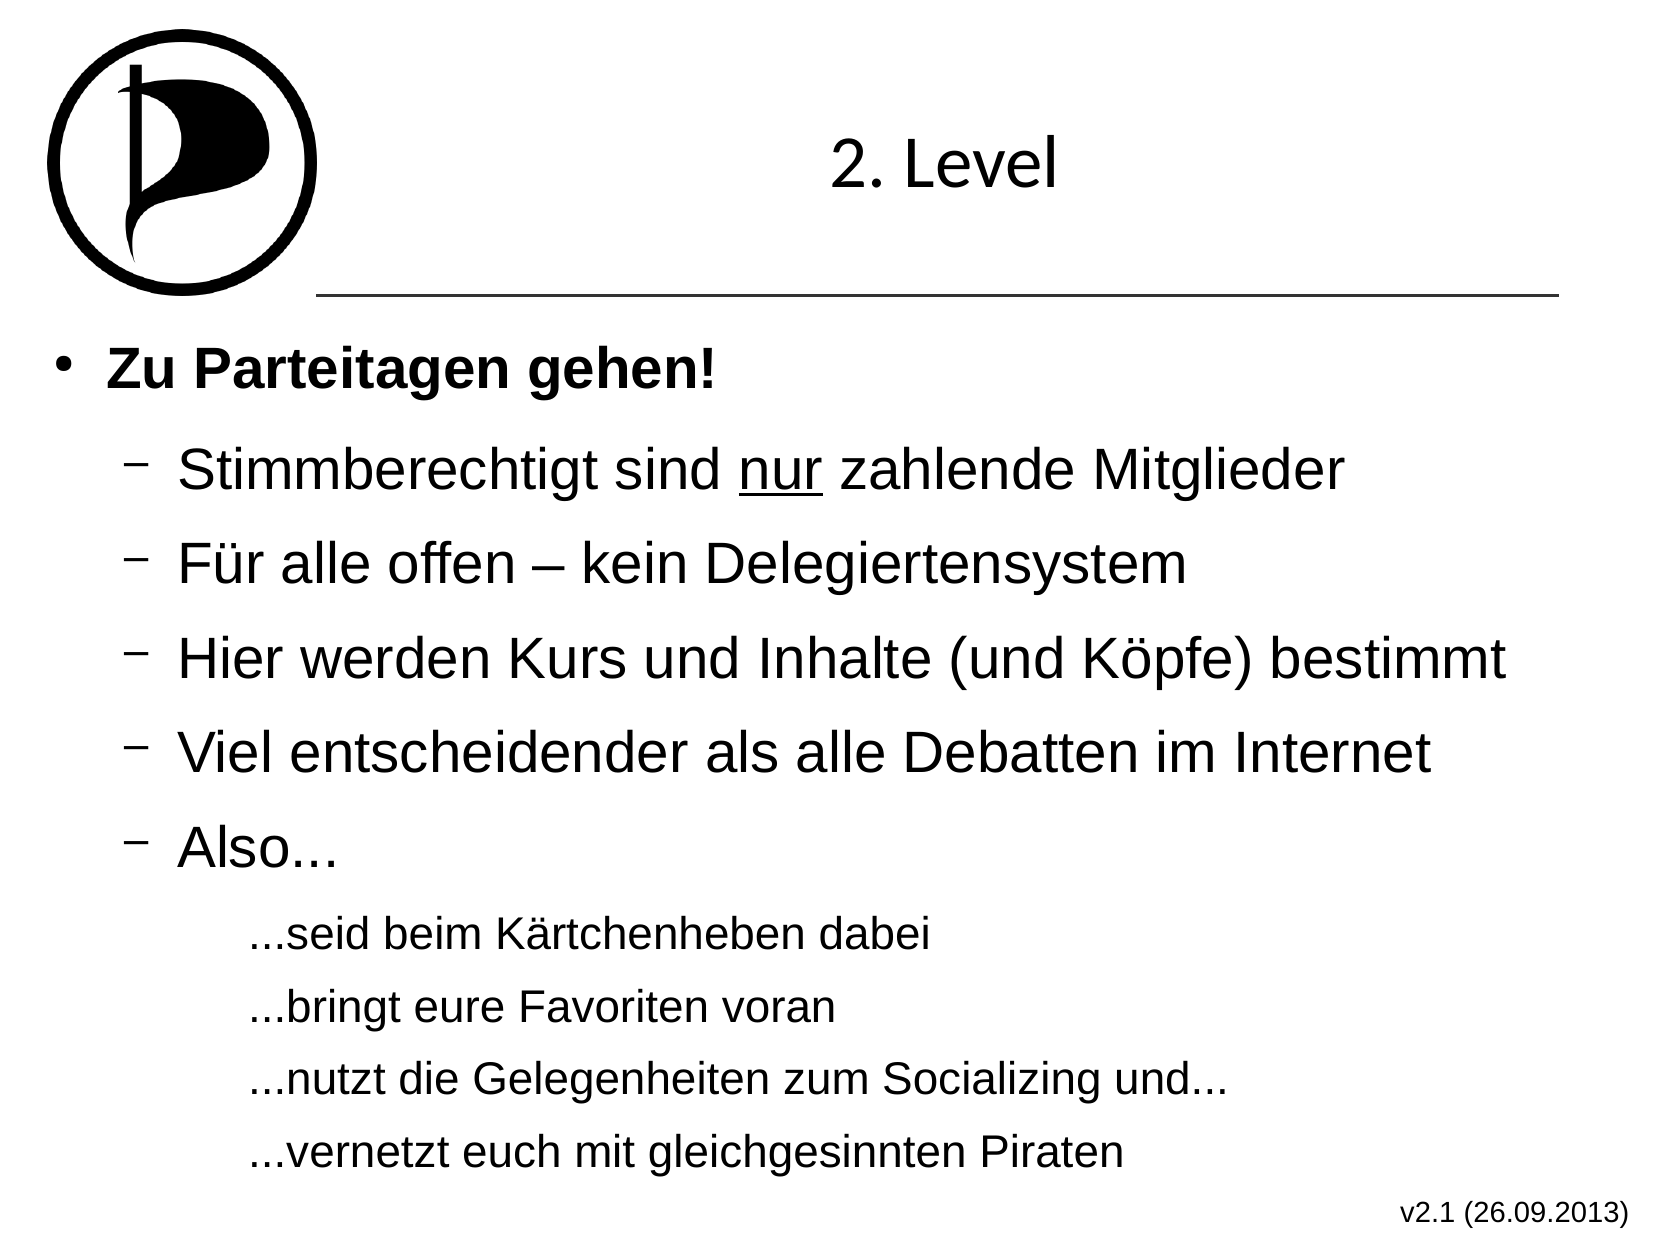

# 2. Level
Zu Parteitagen gehen!
Stimmberechtigt sind nur zahlende Mitglieder
Für alle offen – kein Delegiertensystem
Hier werden Kurs und Inhalte (und Köpfe) bestimmt
Viel entscheidender als alle Debatten im Internet
Also...
...seid beim Kärtchenheben dabei
...bringt eure Favoriten voran
...nutzt die Gelegenheiten zum Socializing und...
...vernetzt euch mit gleichgesinnten Piraten
v2.1 (26.09.2013)